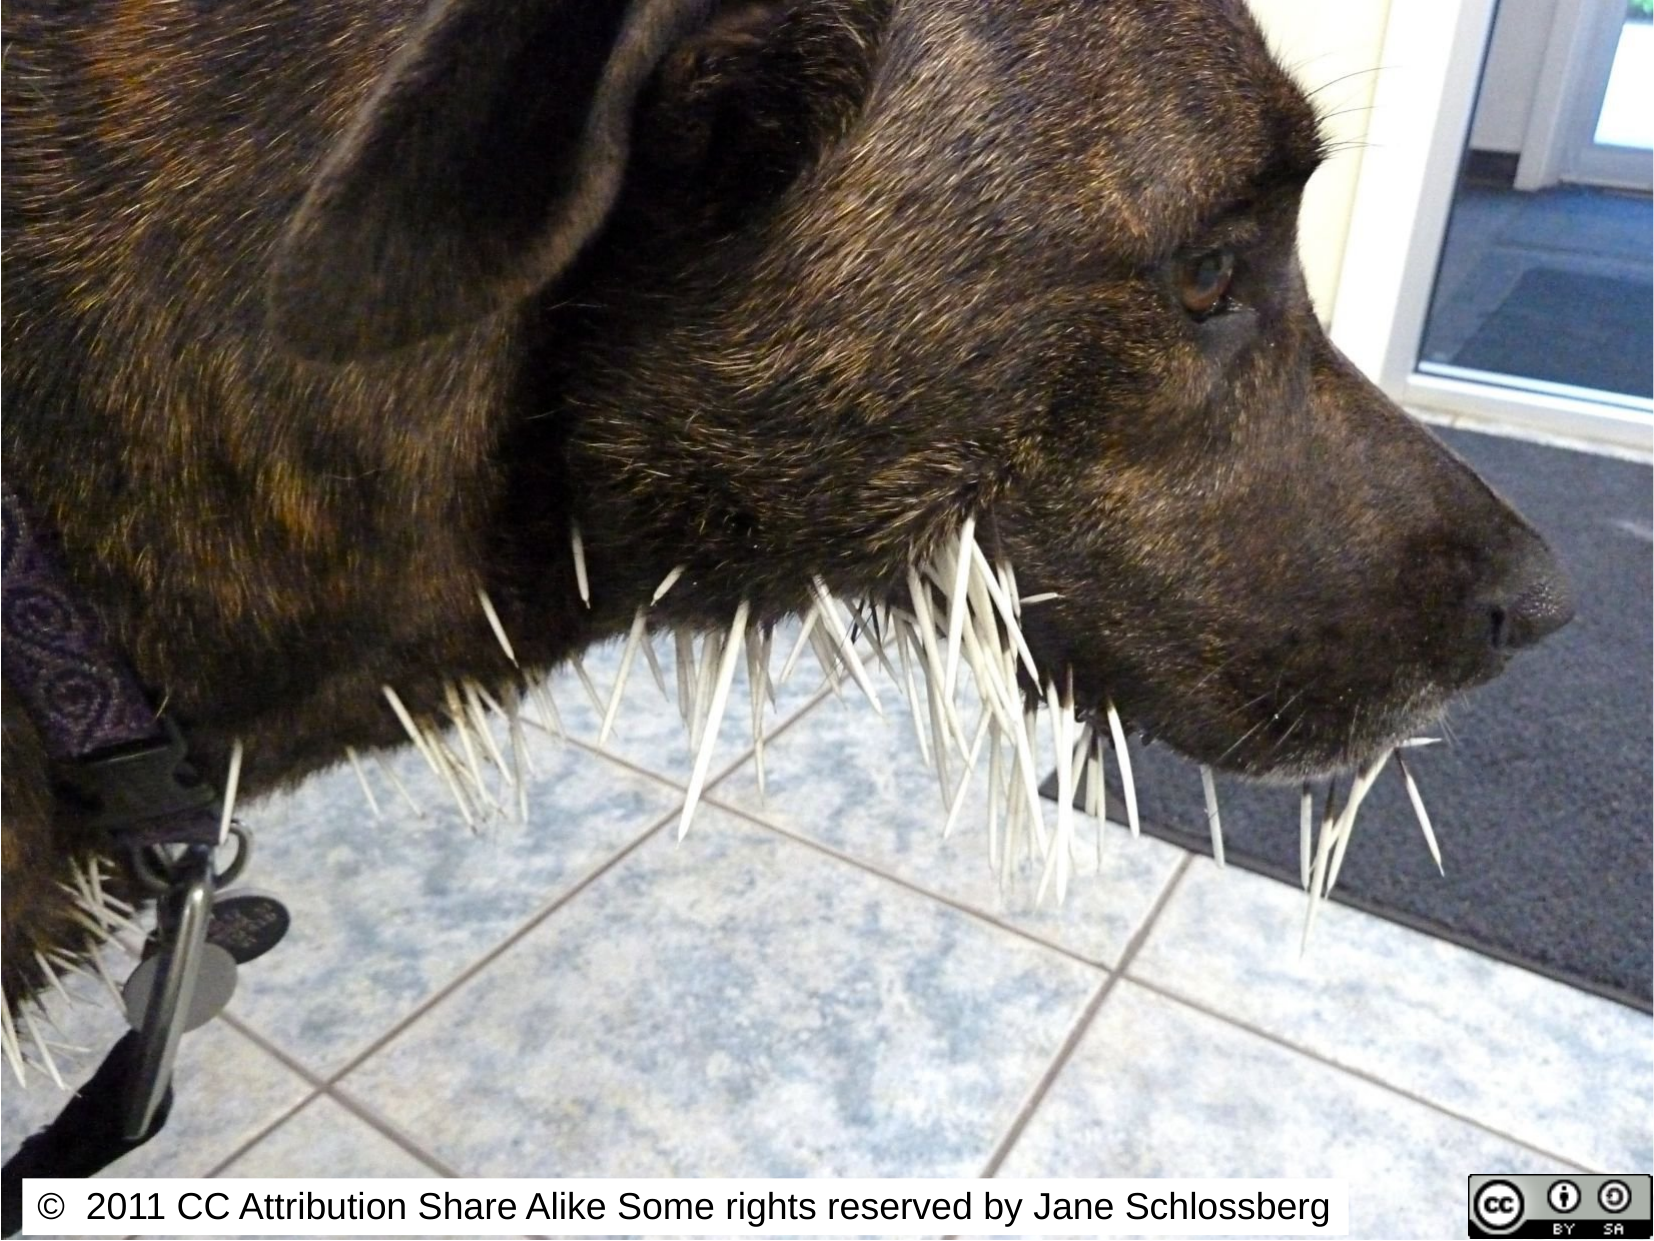

© 2011 CC Attribution Share Alike Some rights reserved by Jane Schlossberg